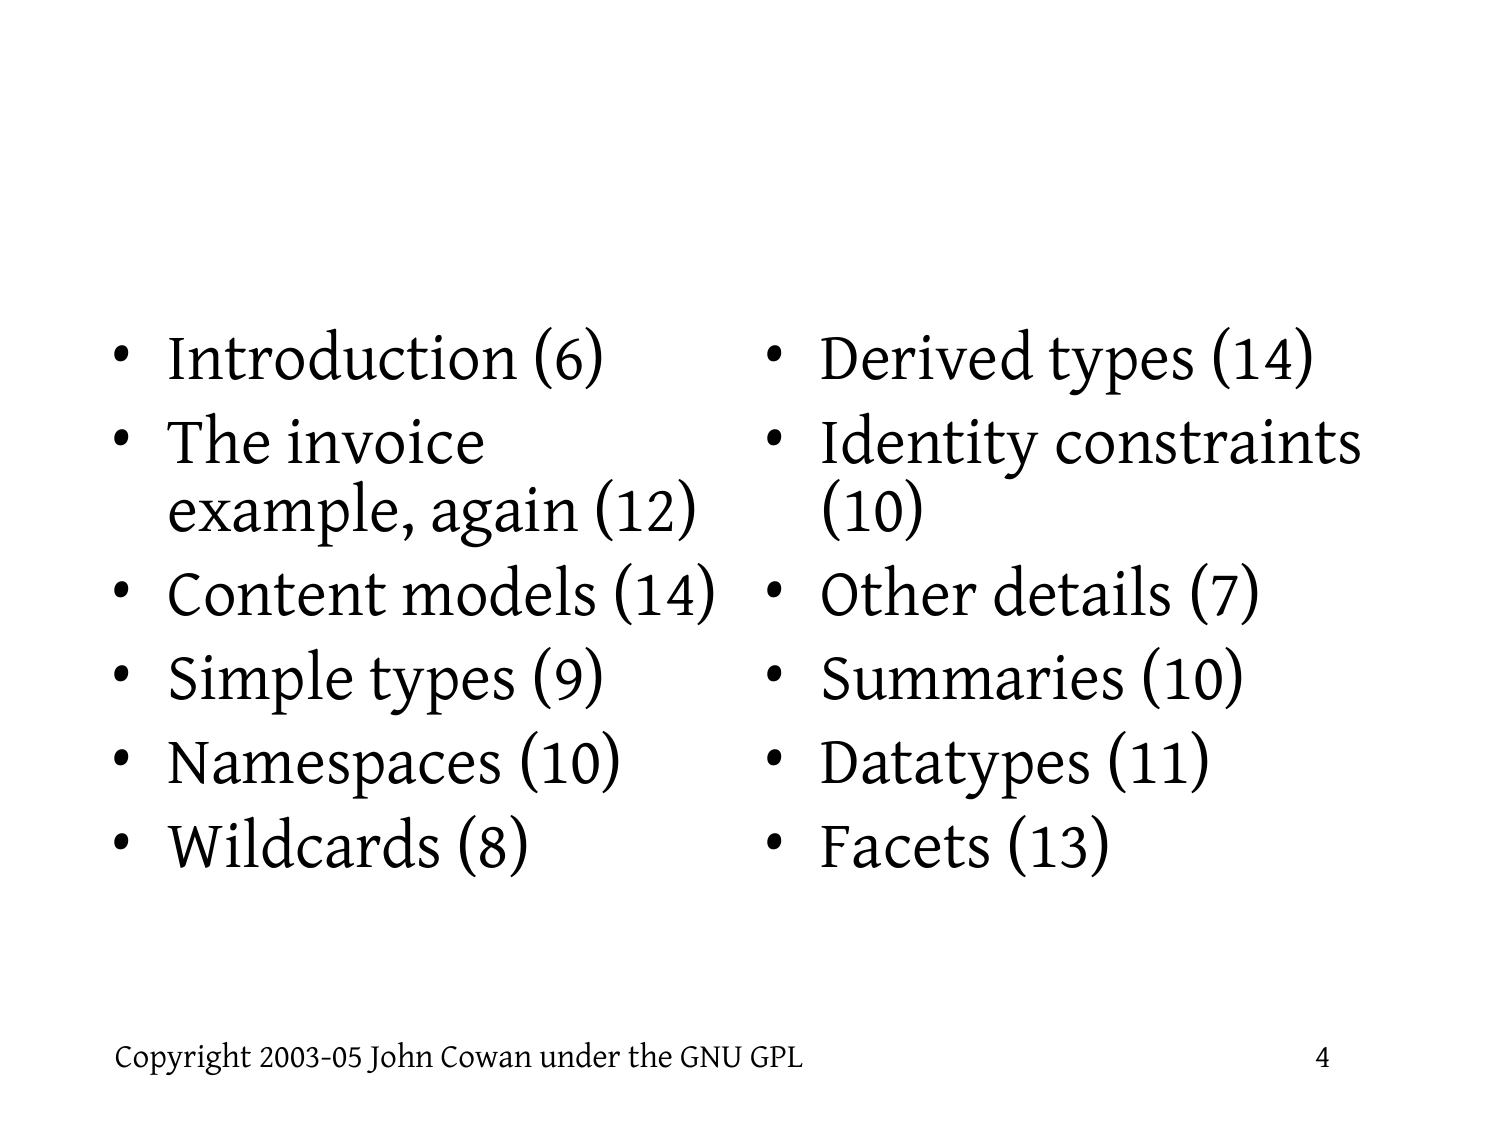

#
Introduction (6)
The invoice example, again (12)
Content models (14)
Simple types (9)
Namespaces (10)
Wildcards (8)
Derived types (14)
Identity constraints (10)
Other details (7)
Summaries (10)
Datatypes (11)
Facets (13)